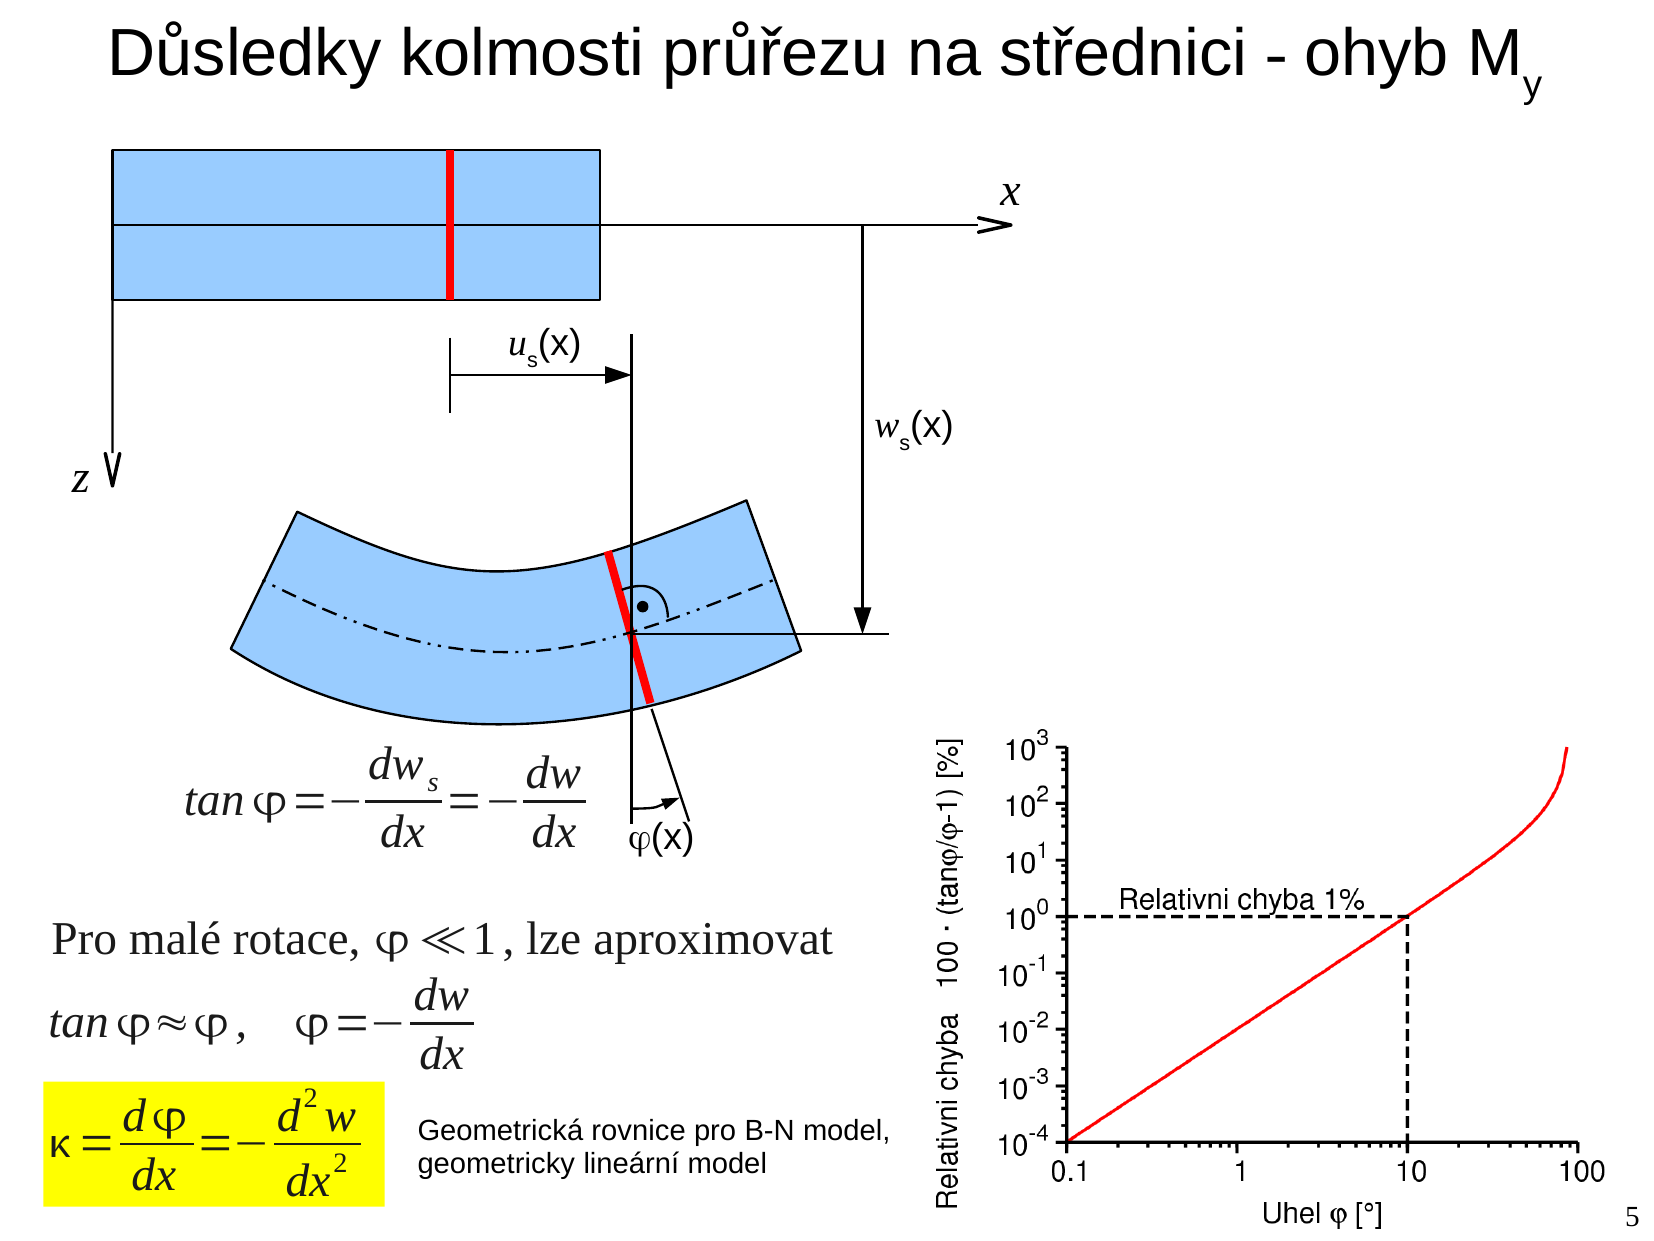

# Důsledky kolmosti průřezu na střednici - ohyb My
x
us(x)
ws(x)
z
j(x)
Geometrická rovnice pro B-N model,
geometricky lineární model
5